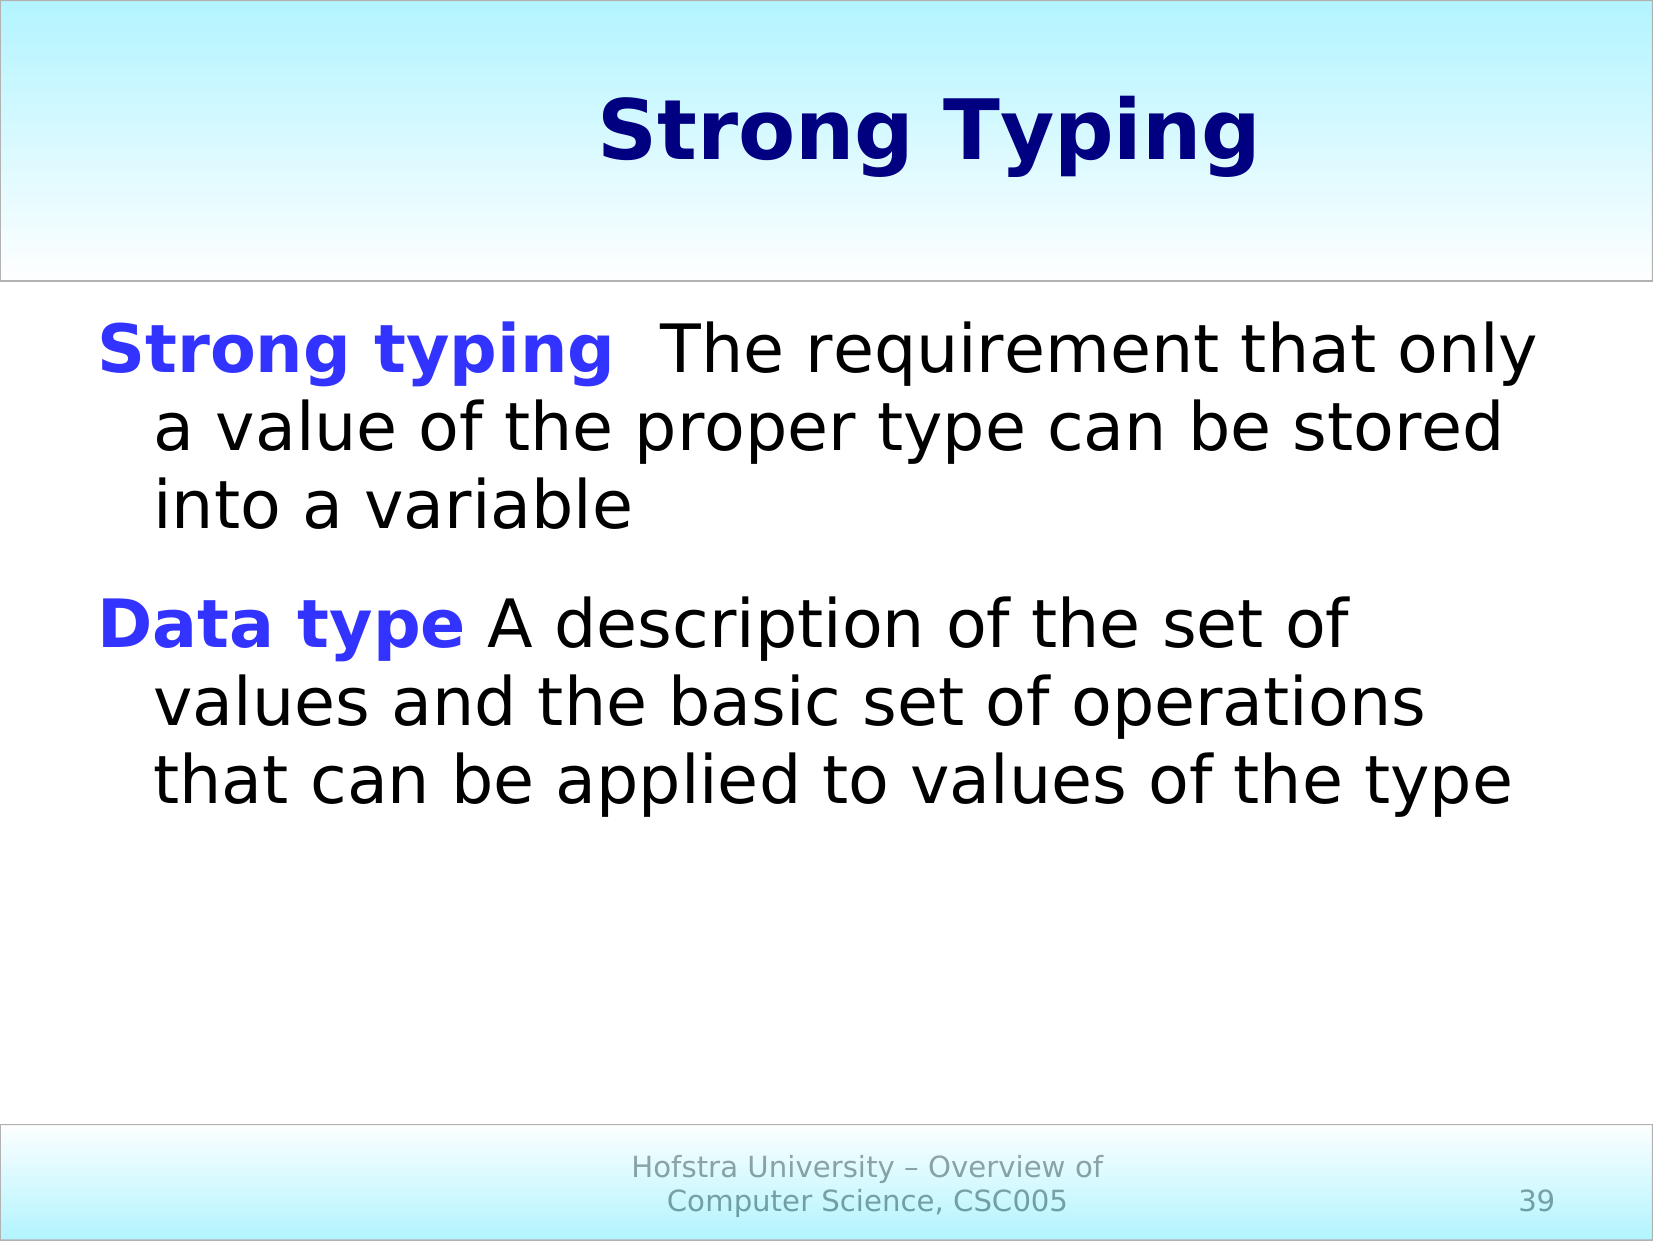

# Strong Typing
Strong typing The requirement that only a value of the proper type can be stored into a variable
Data type A description of the set of values and the basic set of operations that can be applied to values of the type
39